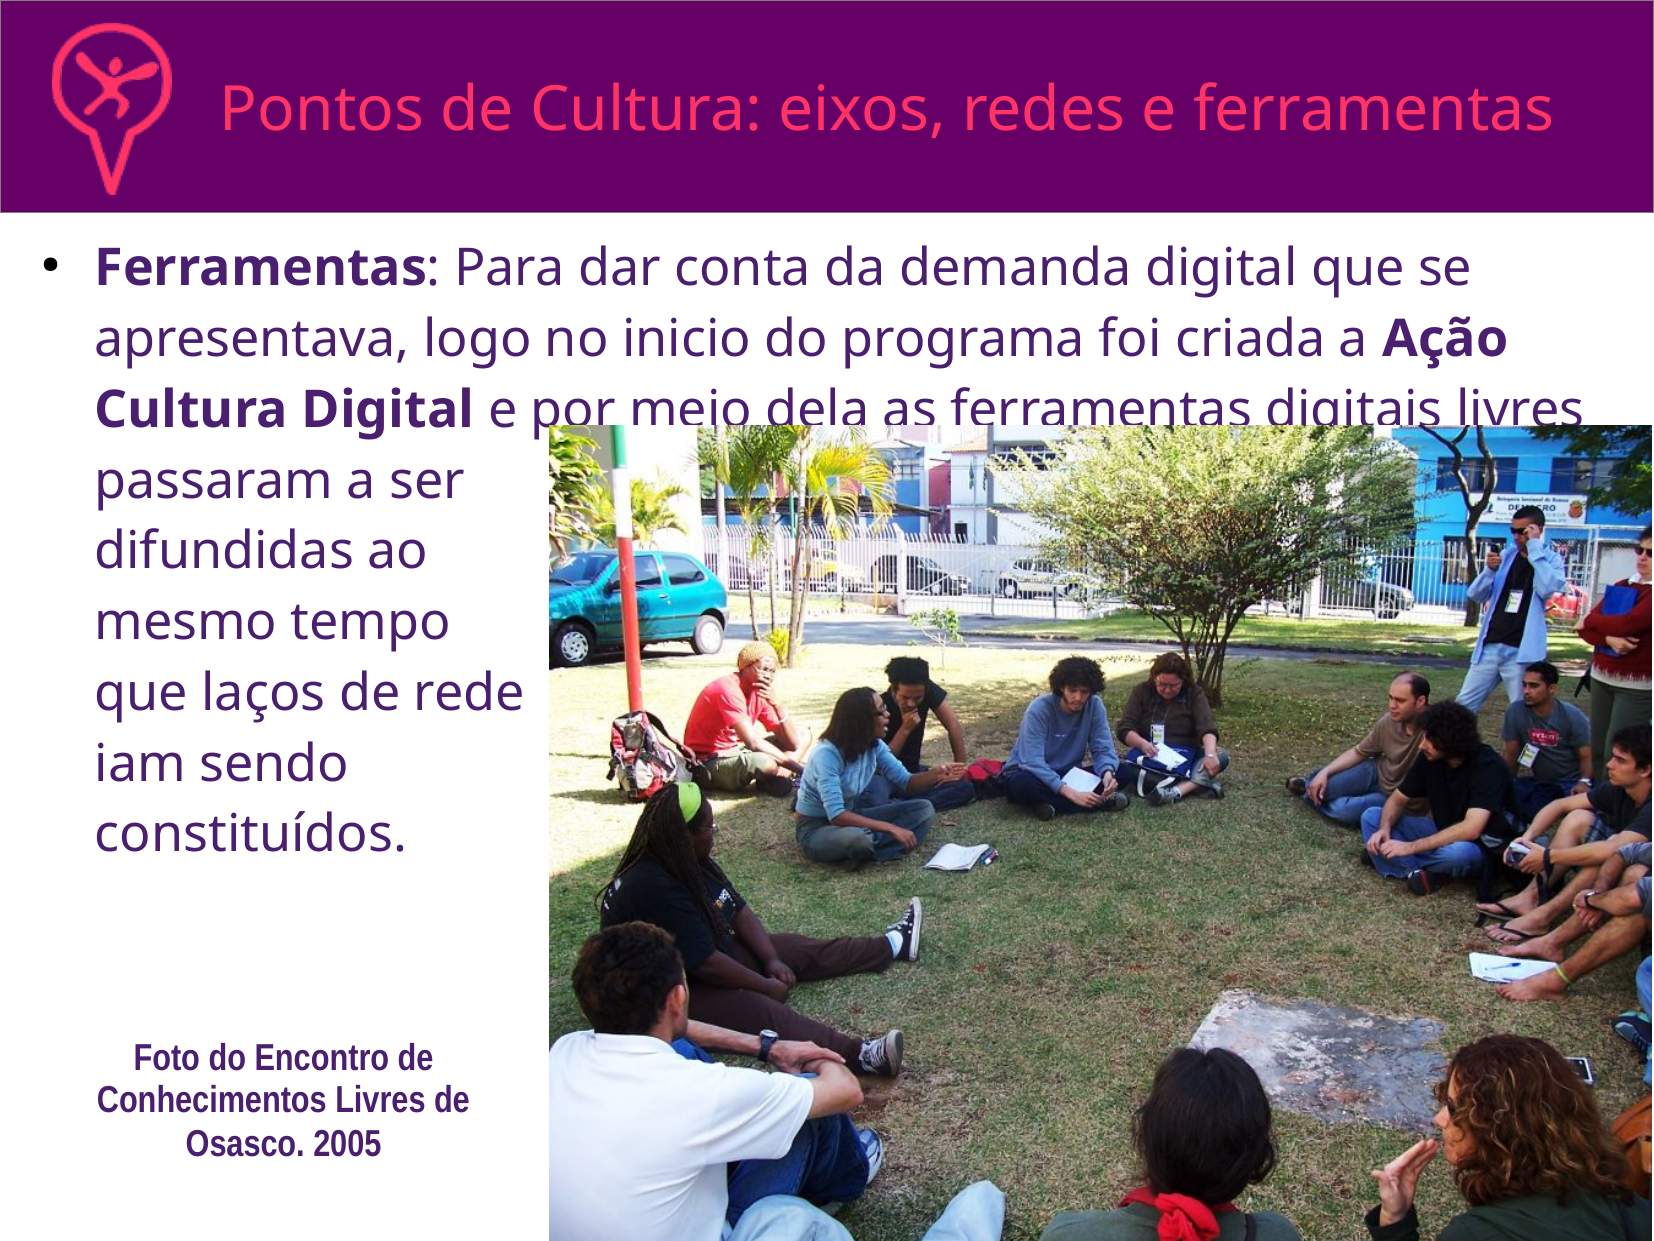

Pontos de Cultura: eixos, redes e ferramentas
#
Ferramentas: Para dar conta da demanda digital que se apresentava, logo no inicio do programa foi criada a Ação Cultura Digital e por meio dela as ferramentas digitais livres
passaram a ser
difundidas ao
mesmo tempo
que laços de rede
iam sendo
constituídos.
Foto do Encontro de Conhecimentos Livres de Osasco. 2005